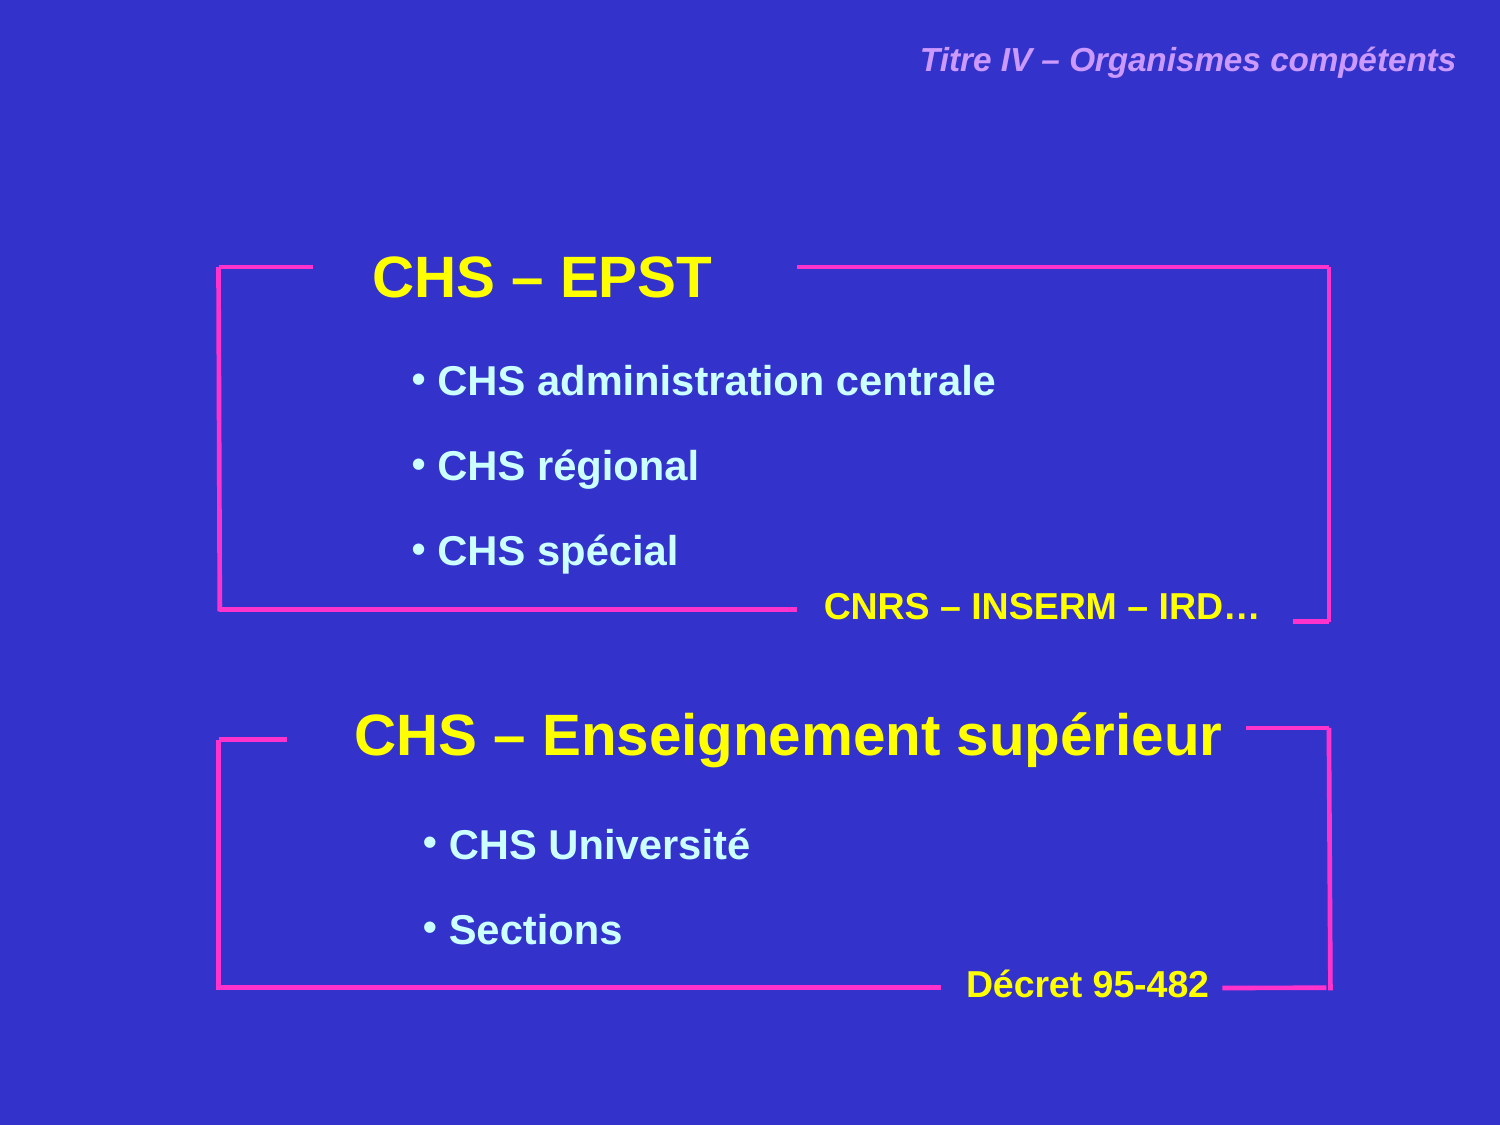

Titre IV – Organismes compétents
 CHS – EPST
 CHS administration centrale
 CHS régional
 CHS spécial
CNRS – INSERM – IRD…
 CHS – Enseignement supérieur
 CHS Université
 Sections
Décret 95-482